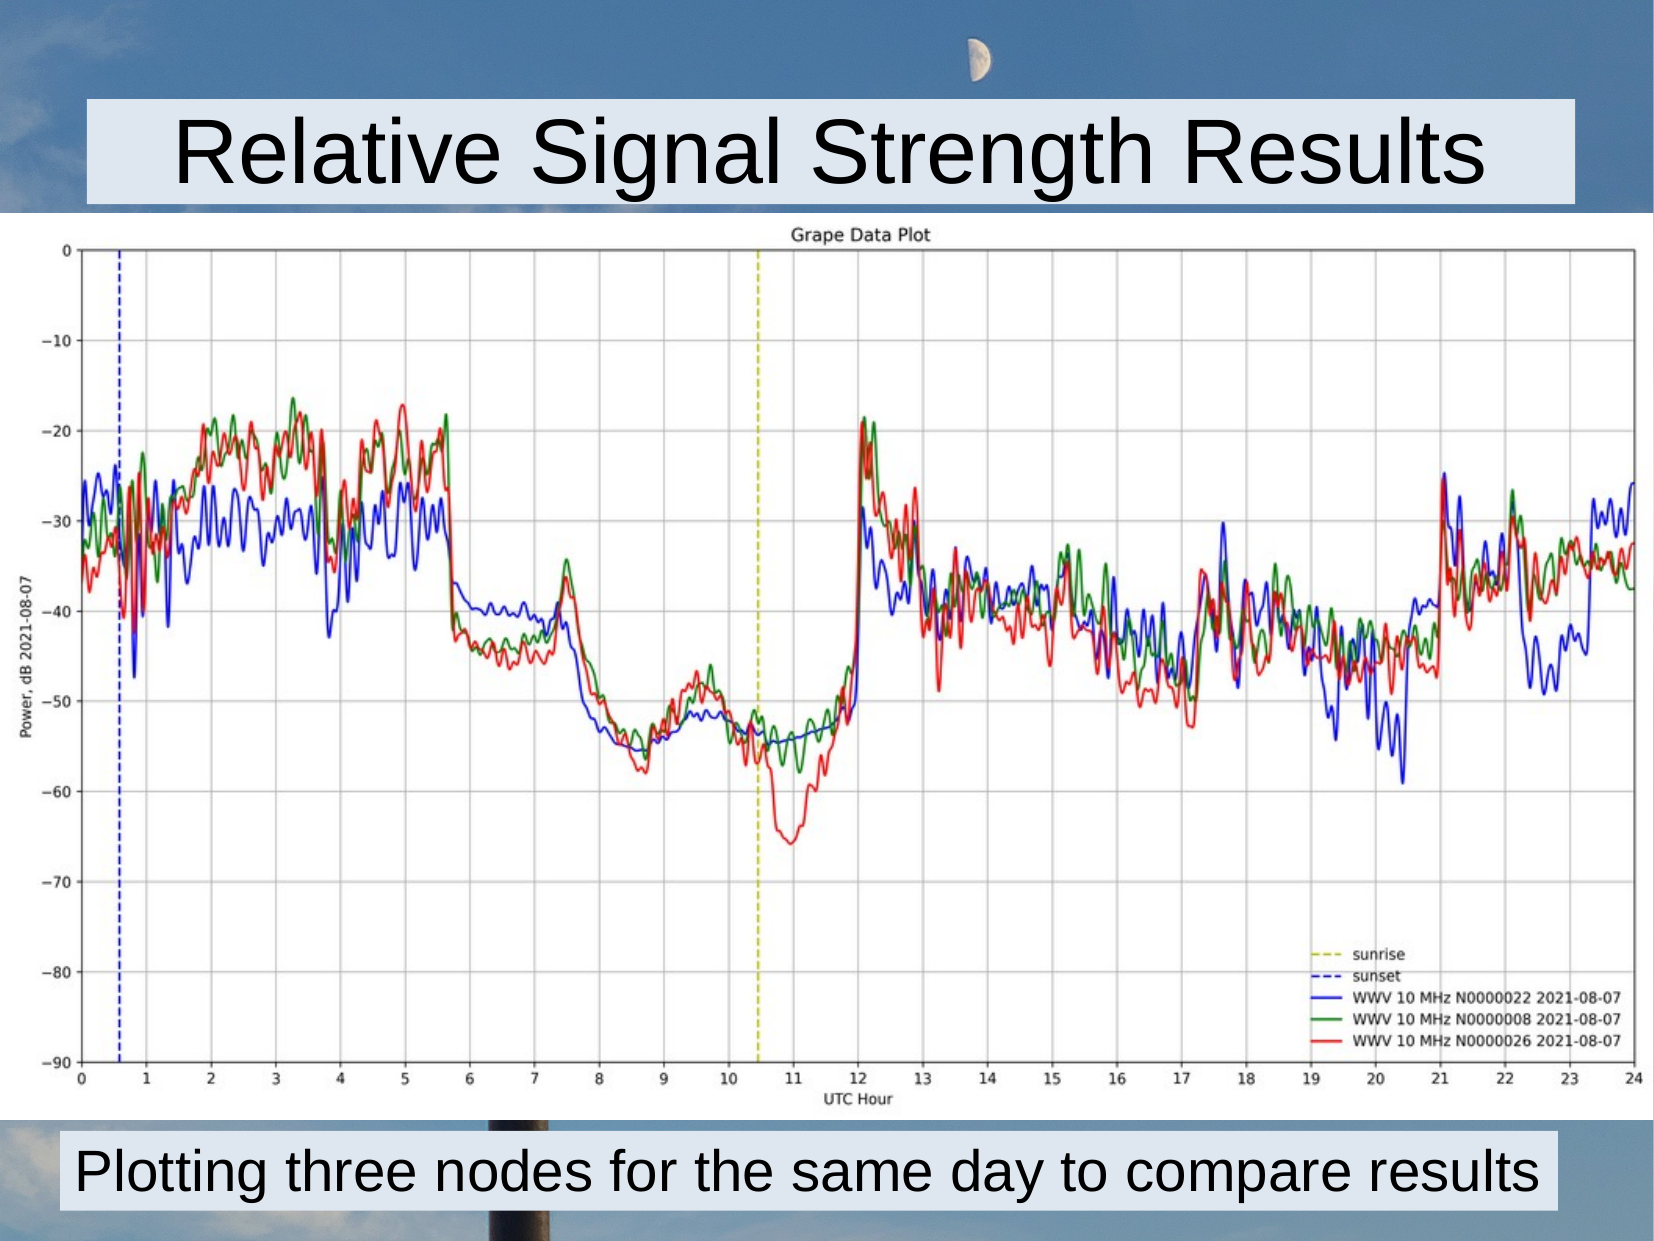

# Relative Signal Strength Results
Plotting three nodes for the same day to compare results